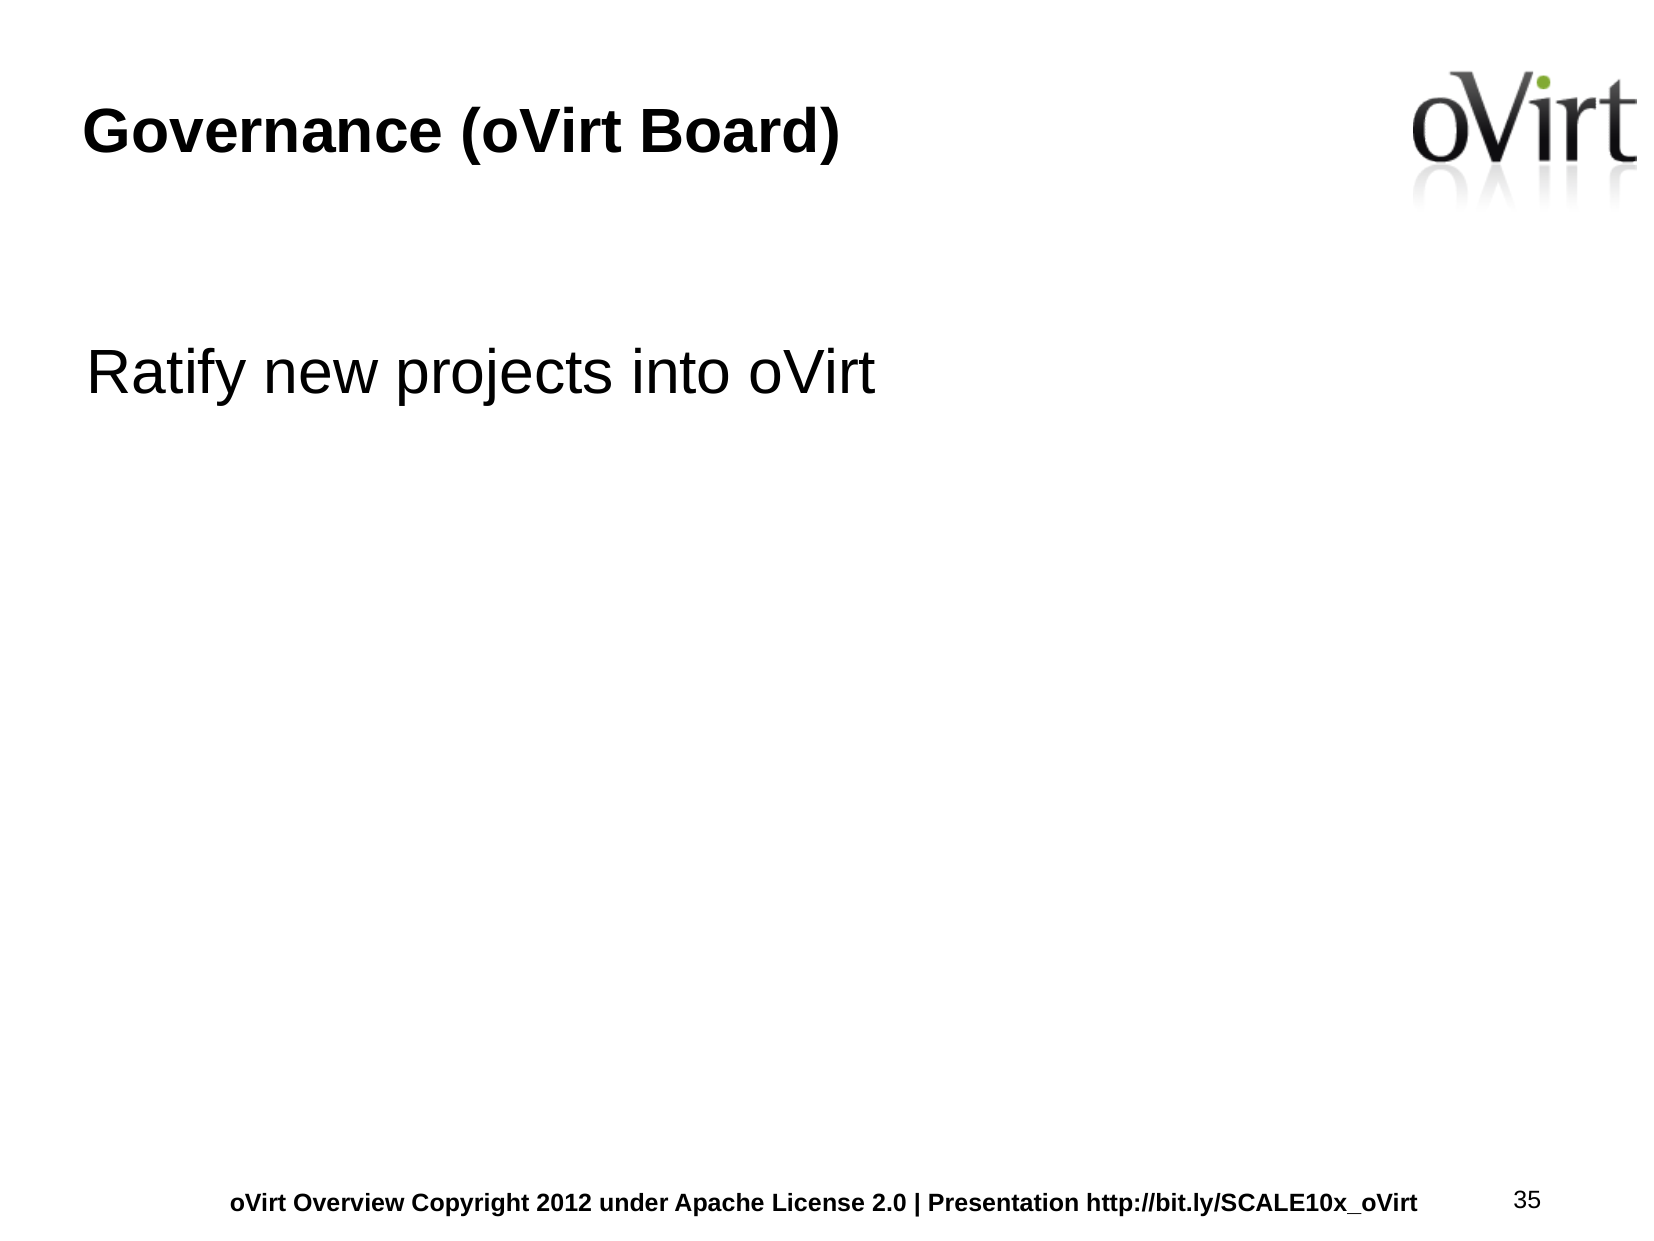

# Governance (oVirt Board)
Ratify new projects into oVirt